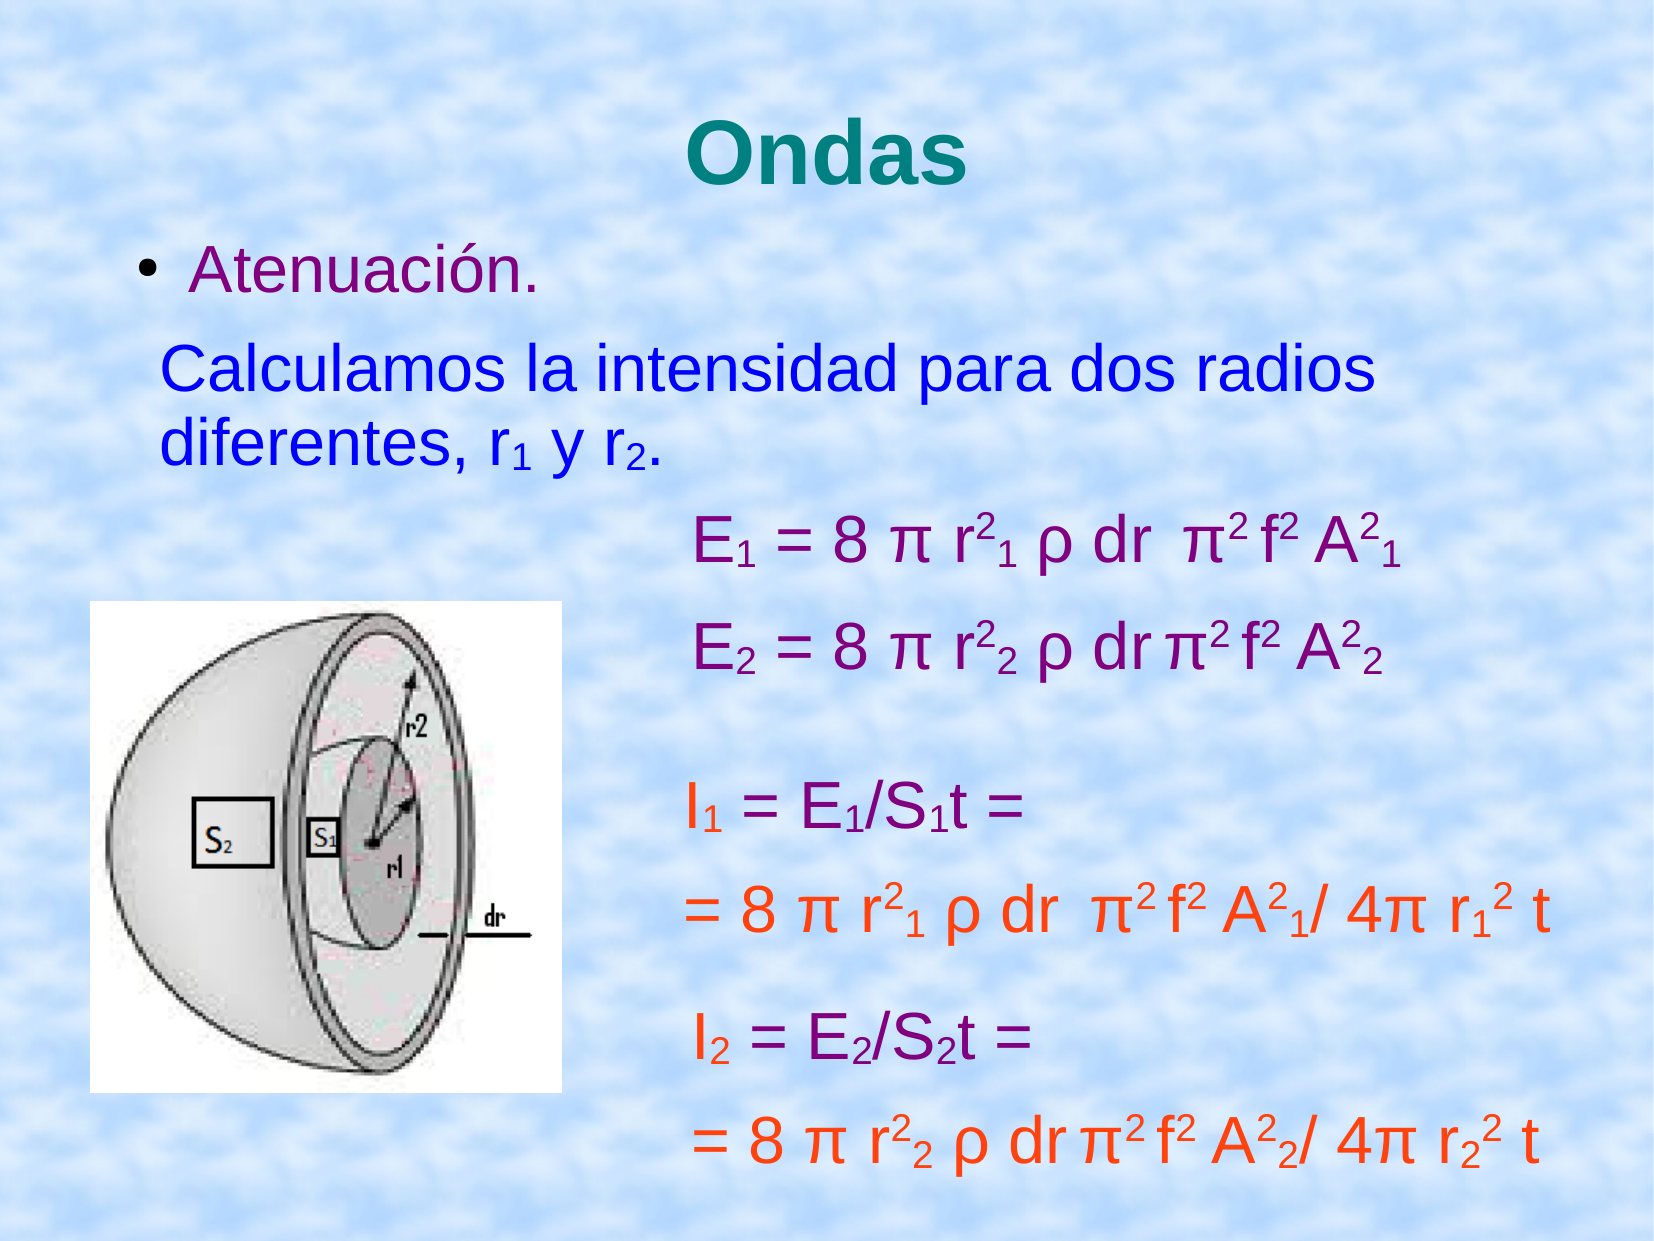

# Ondas
Atenuación.
Calculamos la intensidad para dos radios diferentes, r1 y r2.
E1 = 8 π r21 ρ dr π2 f2 A21
E2 = 8 π r22 ρ dr π2 f2 A22
I1 = E1/S1t =
= 8 π r21 ρ dr π2 f2 A21/ 4π r12 t
I2 = E2/S2t =
= 8 π r22 ρ dr π2 f2 A22/ 4π r22 t